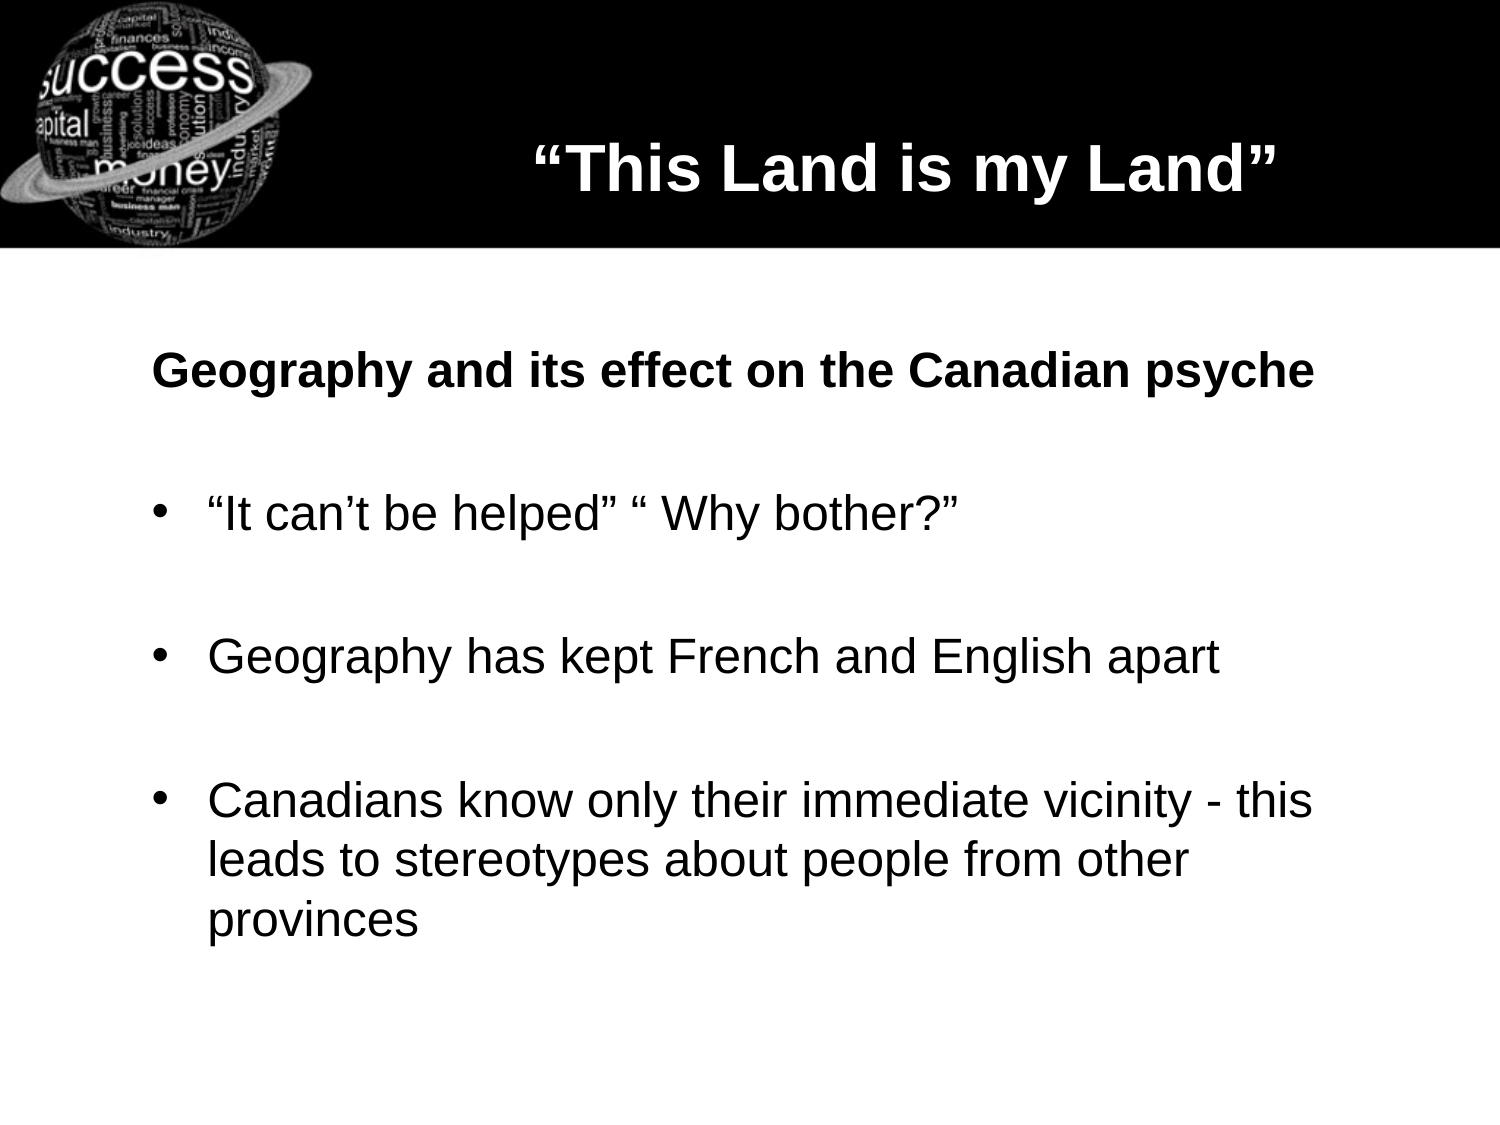

# “This Land is my Land”
Geography and its effect on the Canadian psyche
“It can’t be helped” “ Why bother?”
Geography has kept French and English apart
Canadians know only their immediate vicinity - this leads to stereotypes about people from other provinces